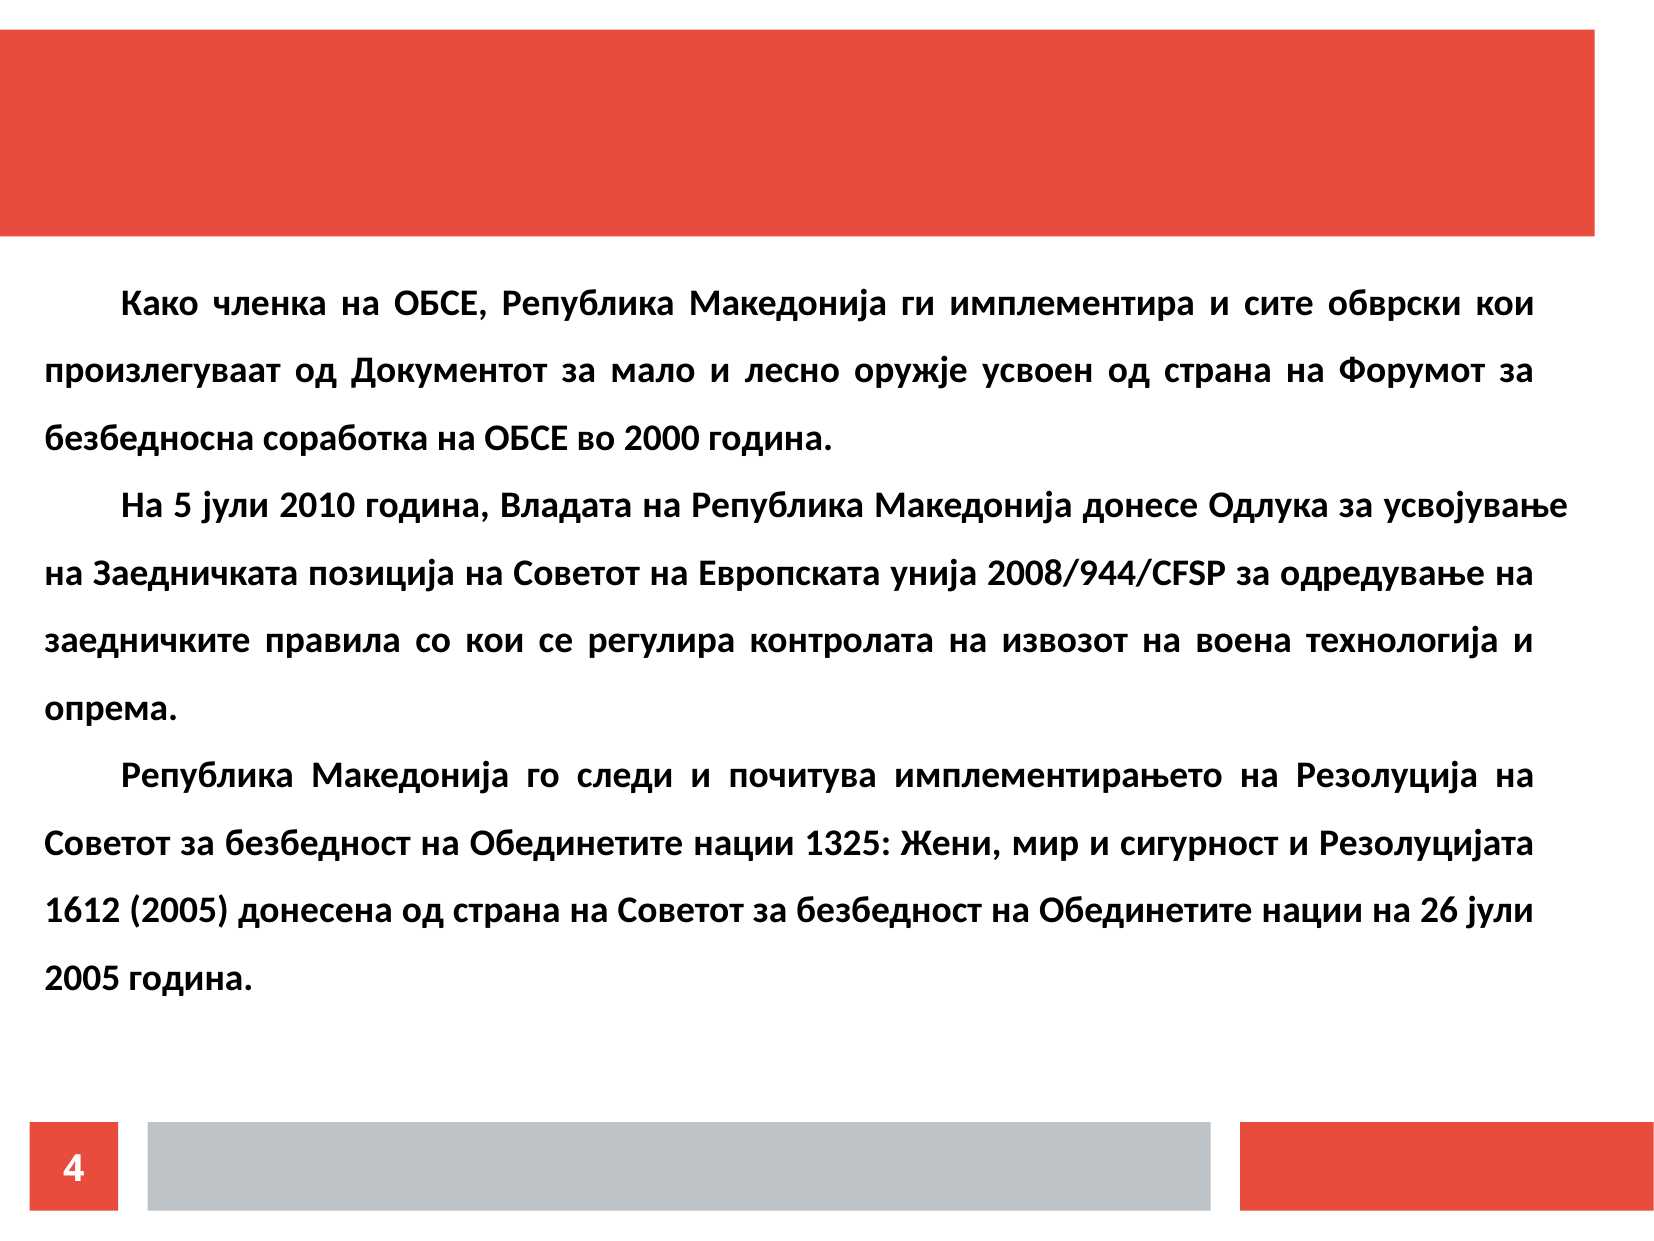

Како членка на ОБСЕ, Република Македонија ги имплементира и сите обврски кои произлегуваат од Документот за мало и лесно оружје усвоен од страна на Форумот за безбедносна соработка на ОБСЕ во 2000 година.
На 5 јули 2010 година, Владата на Република Македонија донесе Одлука за усвојување на Заедничката позиција на Советот на Европската унија 2008/944/CFSP за одредување на заедничките правила со кои се регулира контролата на извозот на воена технологија и опрема.
Република Македонија го следи и почитува имплементирањето на Резолуција на Советот за безбедност на Обединетите нации 1325: Жени, мир и сигурност и Резолуцијата 1612 (2005) донесена од страна на Советот за безбедност на Обединетите нации на 26 јули 2005 година.
4